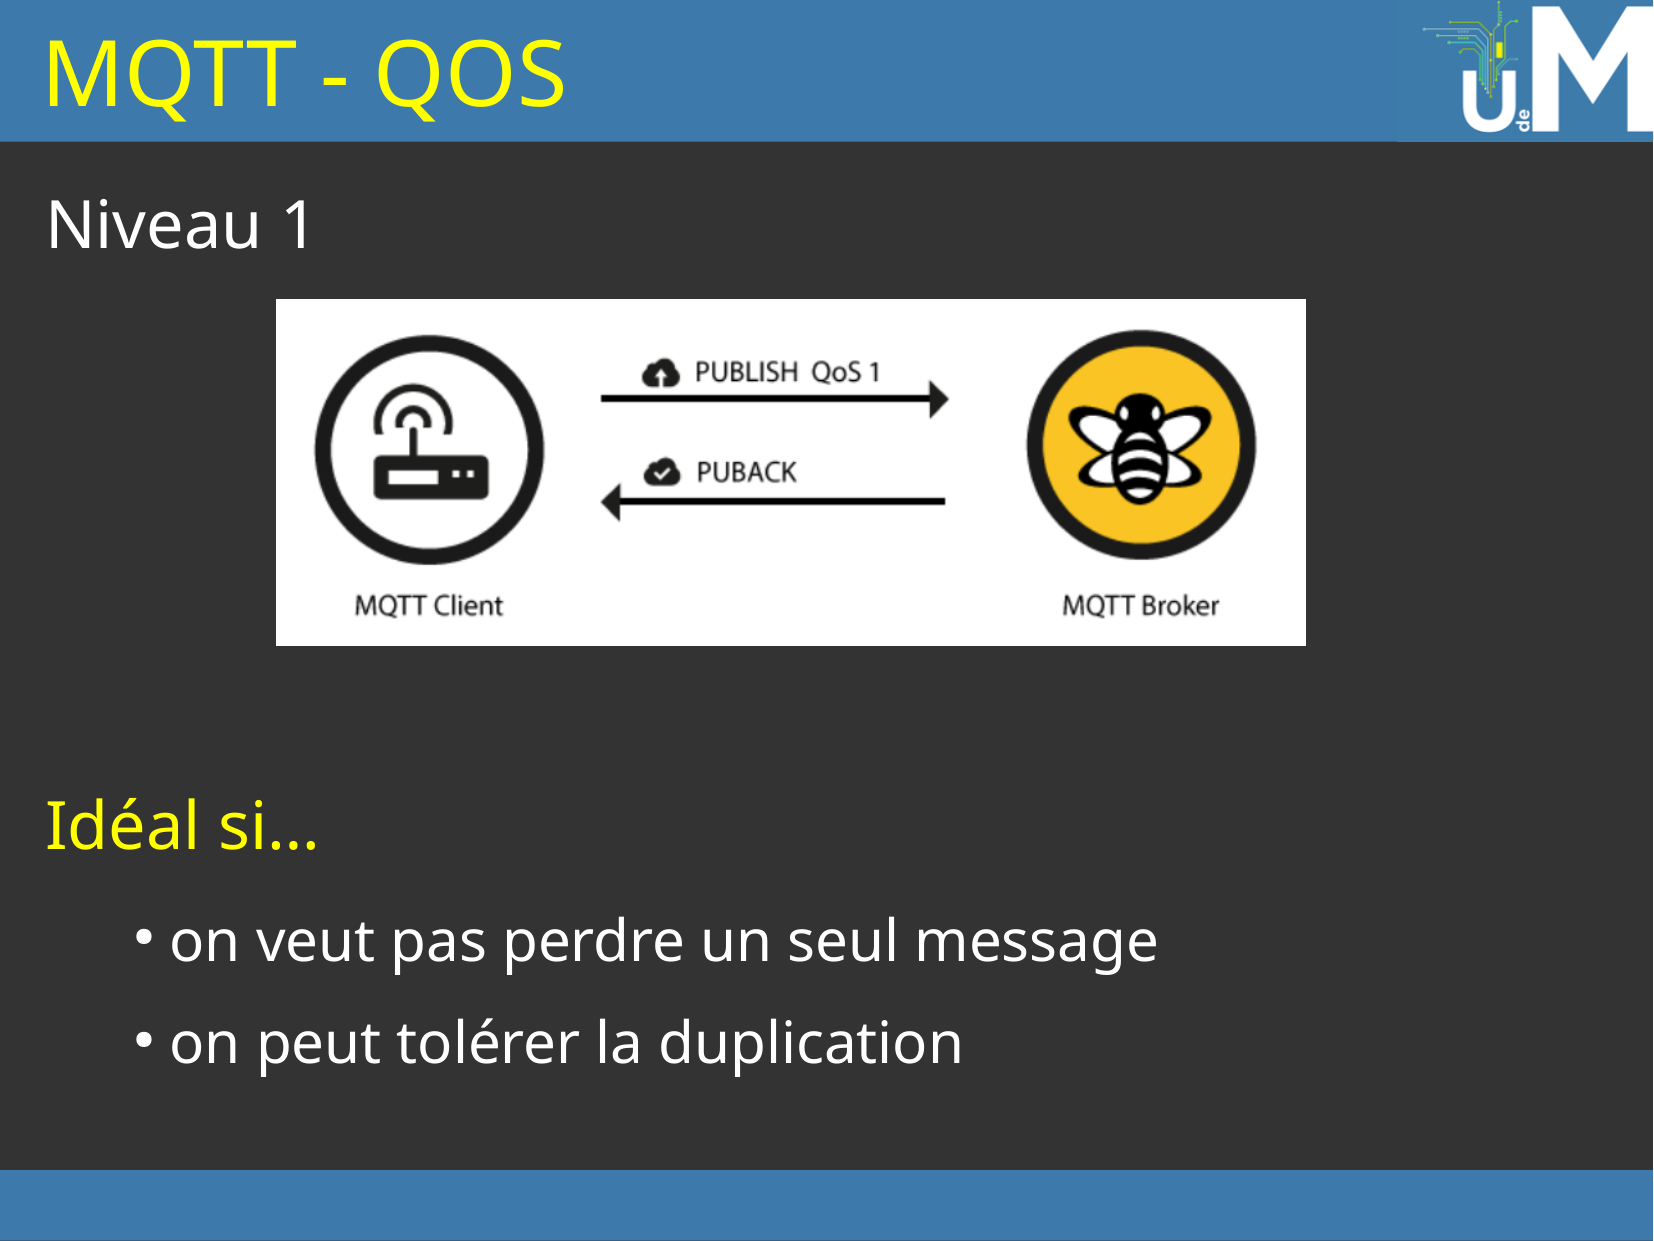

# MQTT - QOS
Niveau 1
Idéal si…
 on veut pas perdre un seul message
 on peut tolérer la duplication